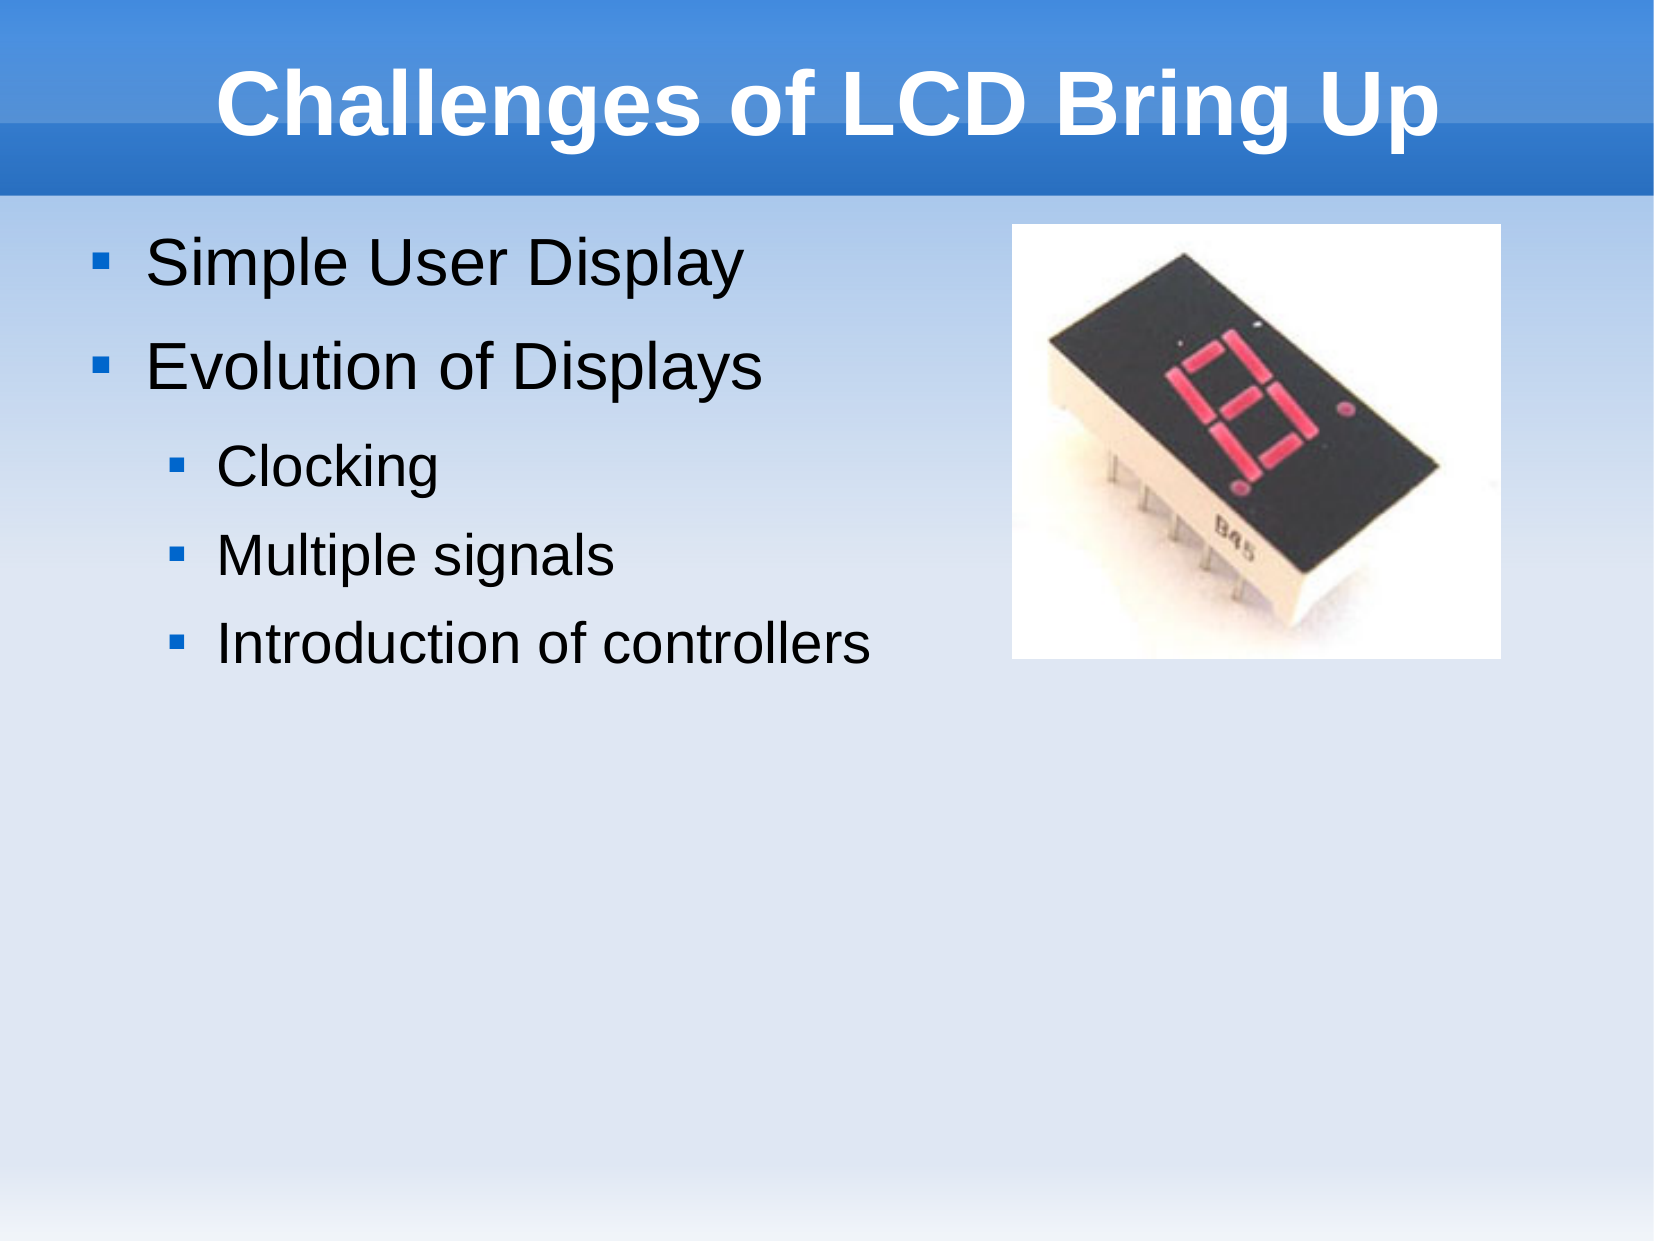

# Challenges of LCD Bring Up
Simple User Display
Evolution of Displays
Clocking
Multiple signals
Introduction of controllers